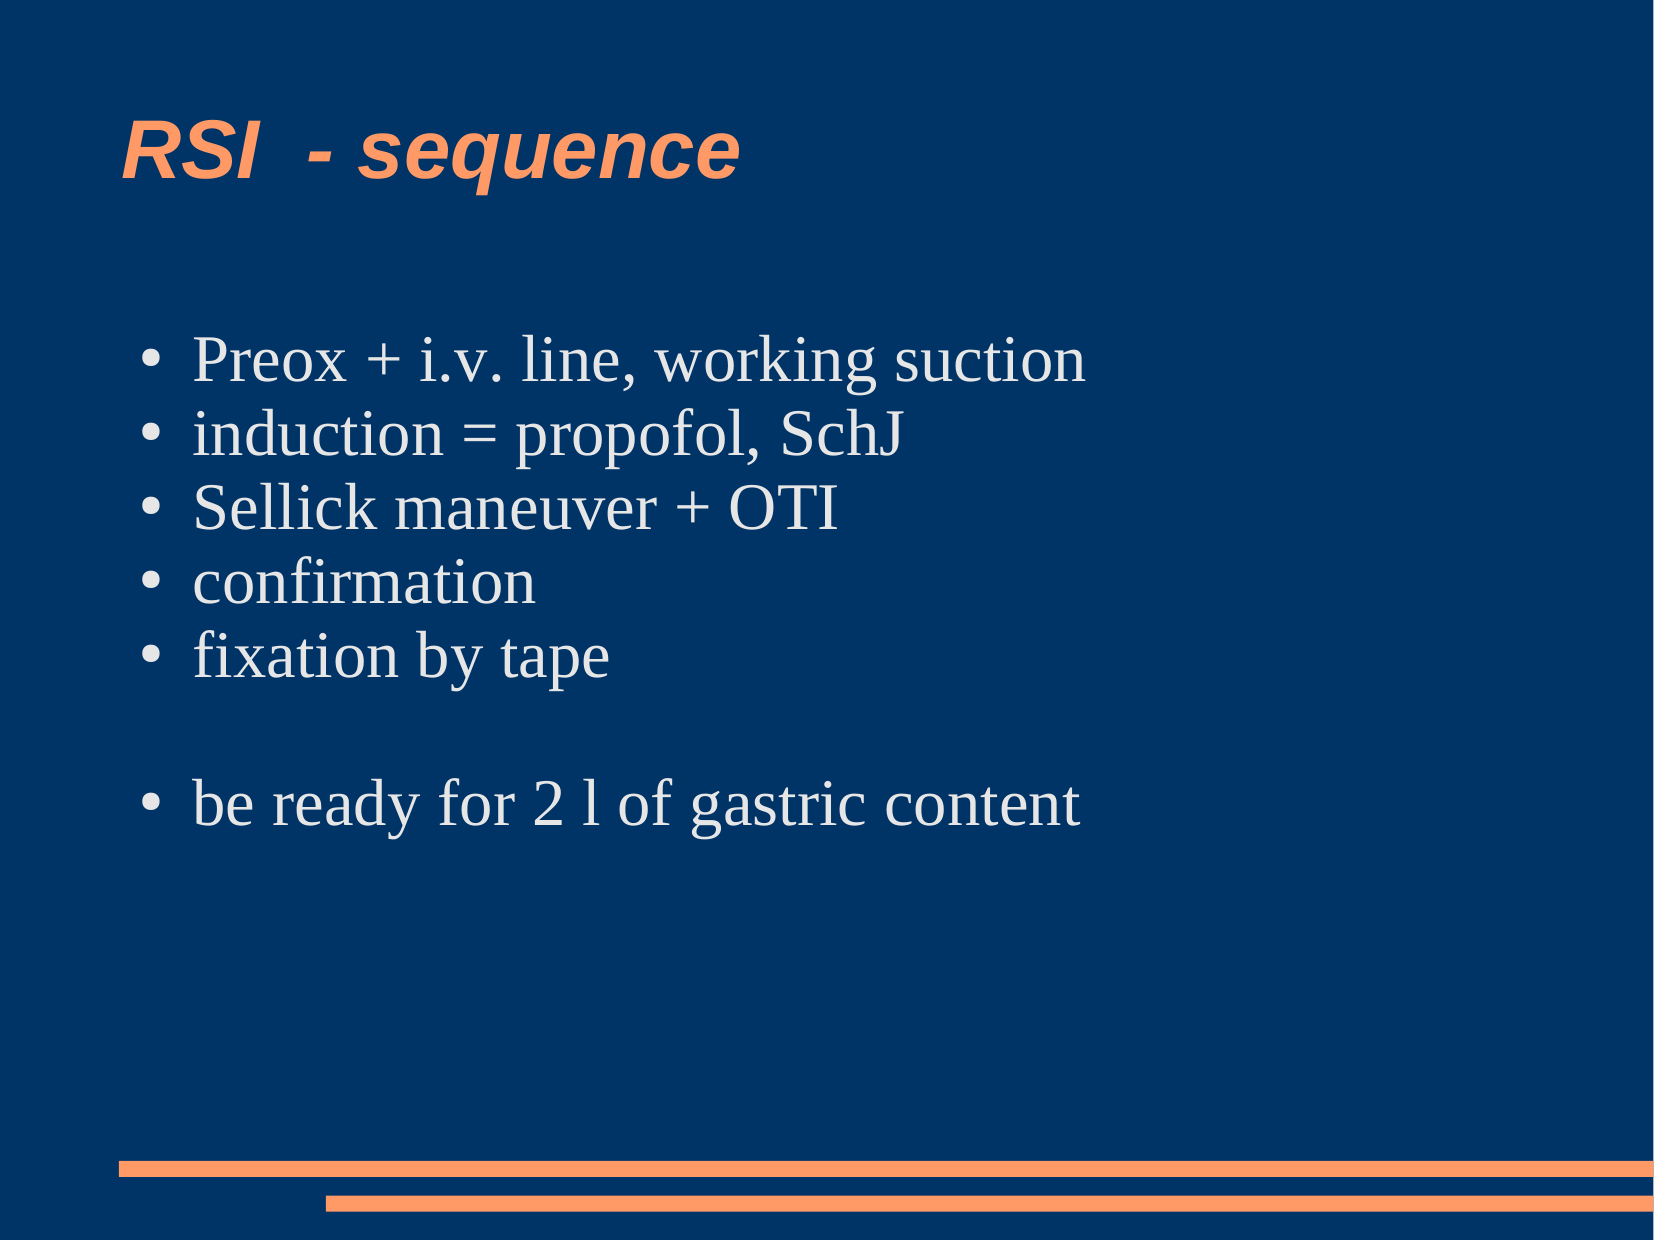

# RSI - sequence
Preox + i.v. line, working suction
induction = propofol, SchJ
Sellick maneuver + OTI
confirmation
fixation by tape
be ready for 2 l of gastric content